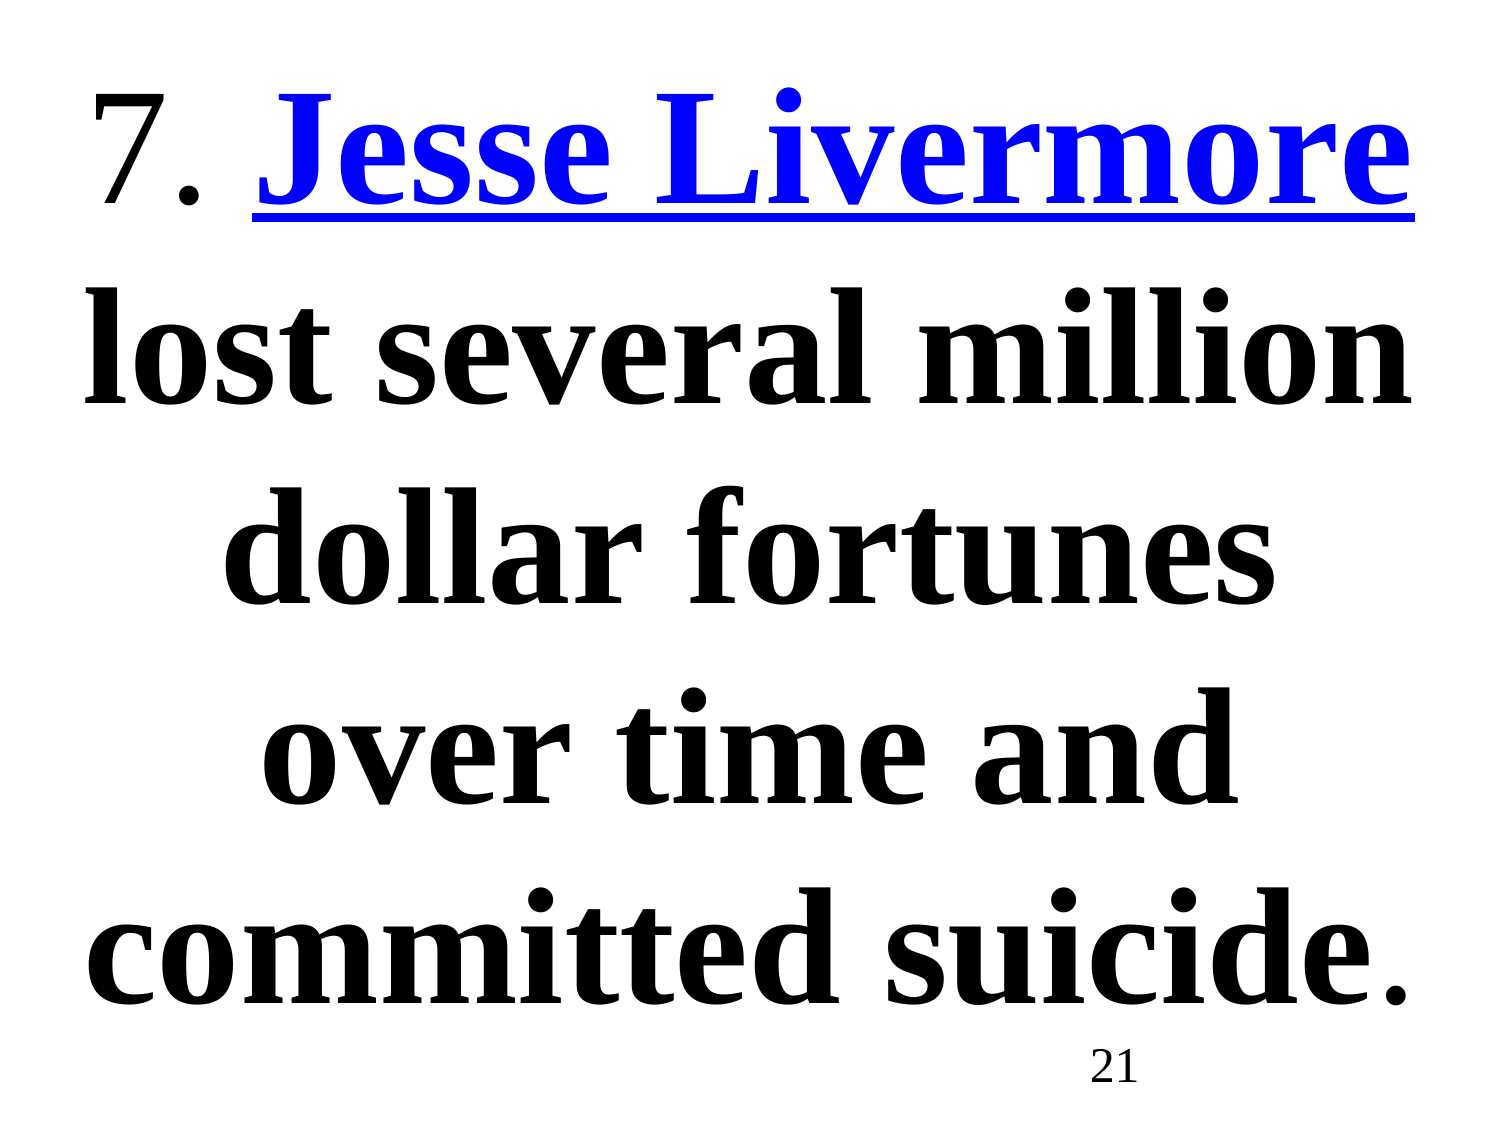

7. Jesse Livermore lost several million dollar fortunes over time and committed suicide.
21